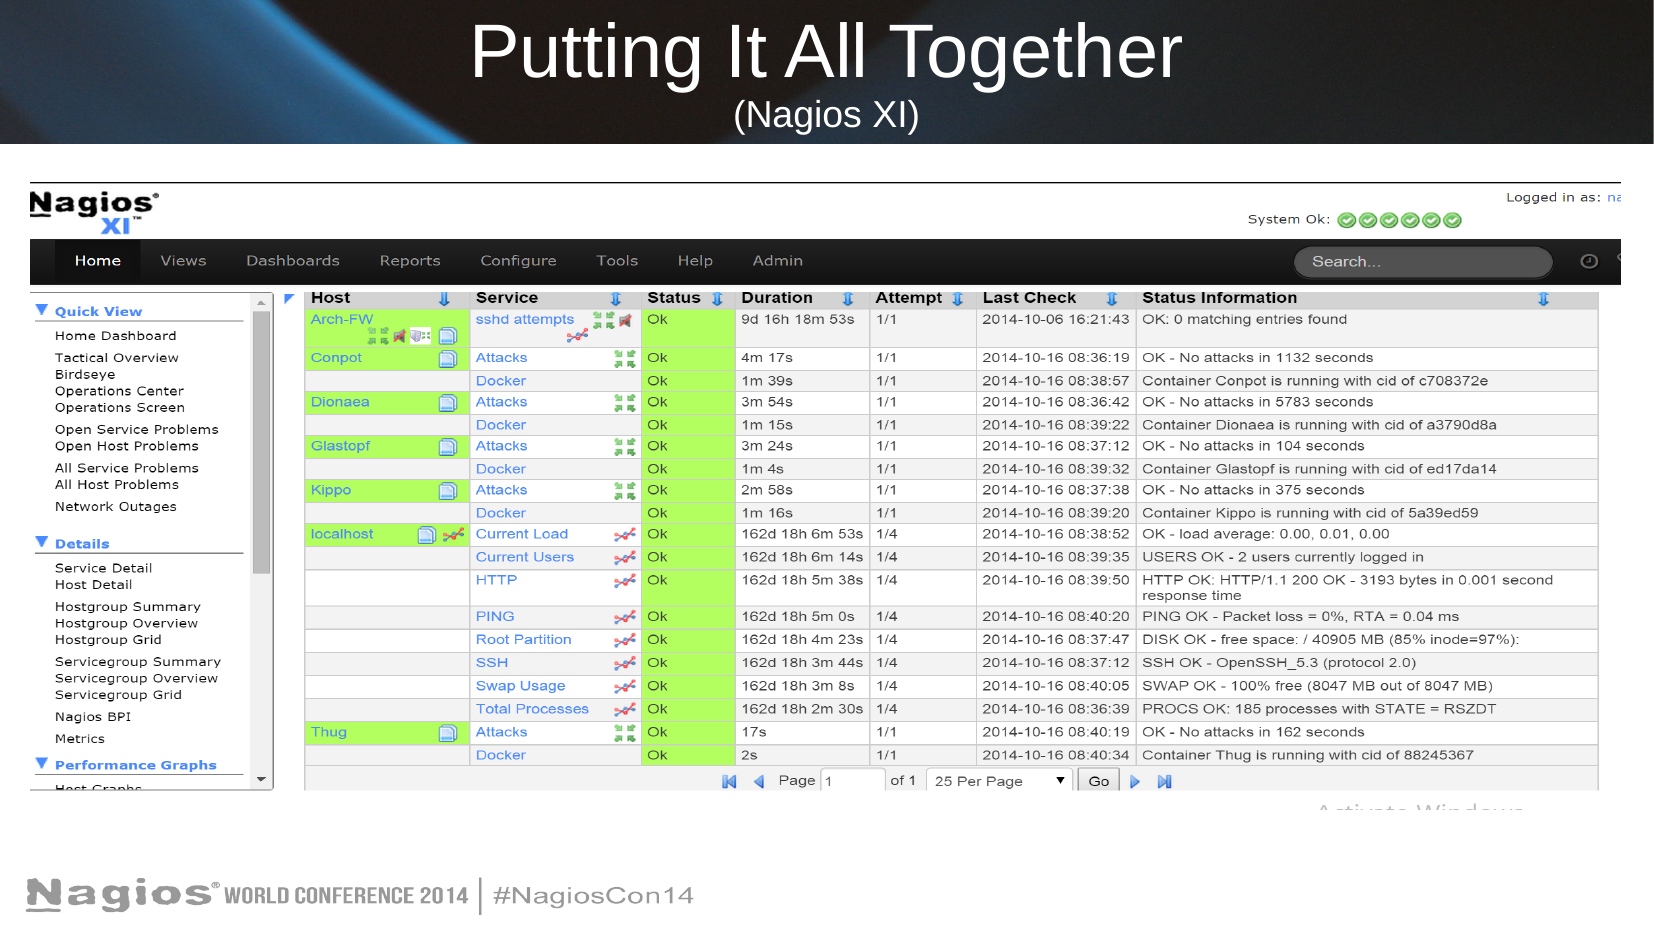

# Putting It All Together (Nagios XI)